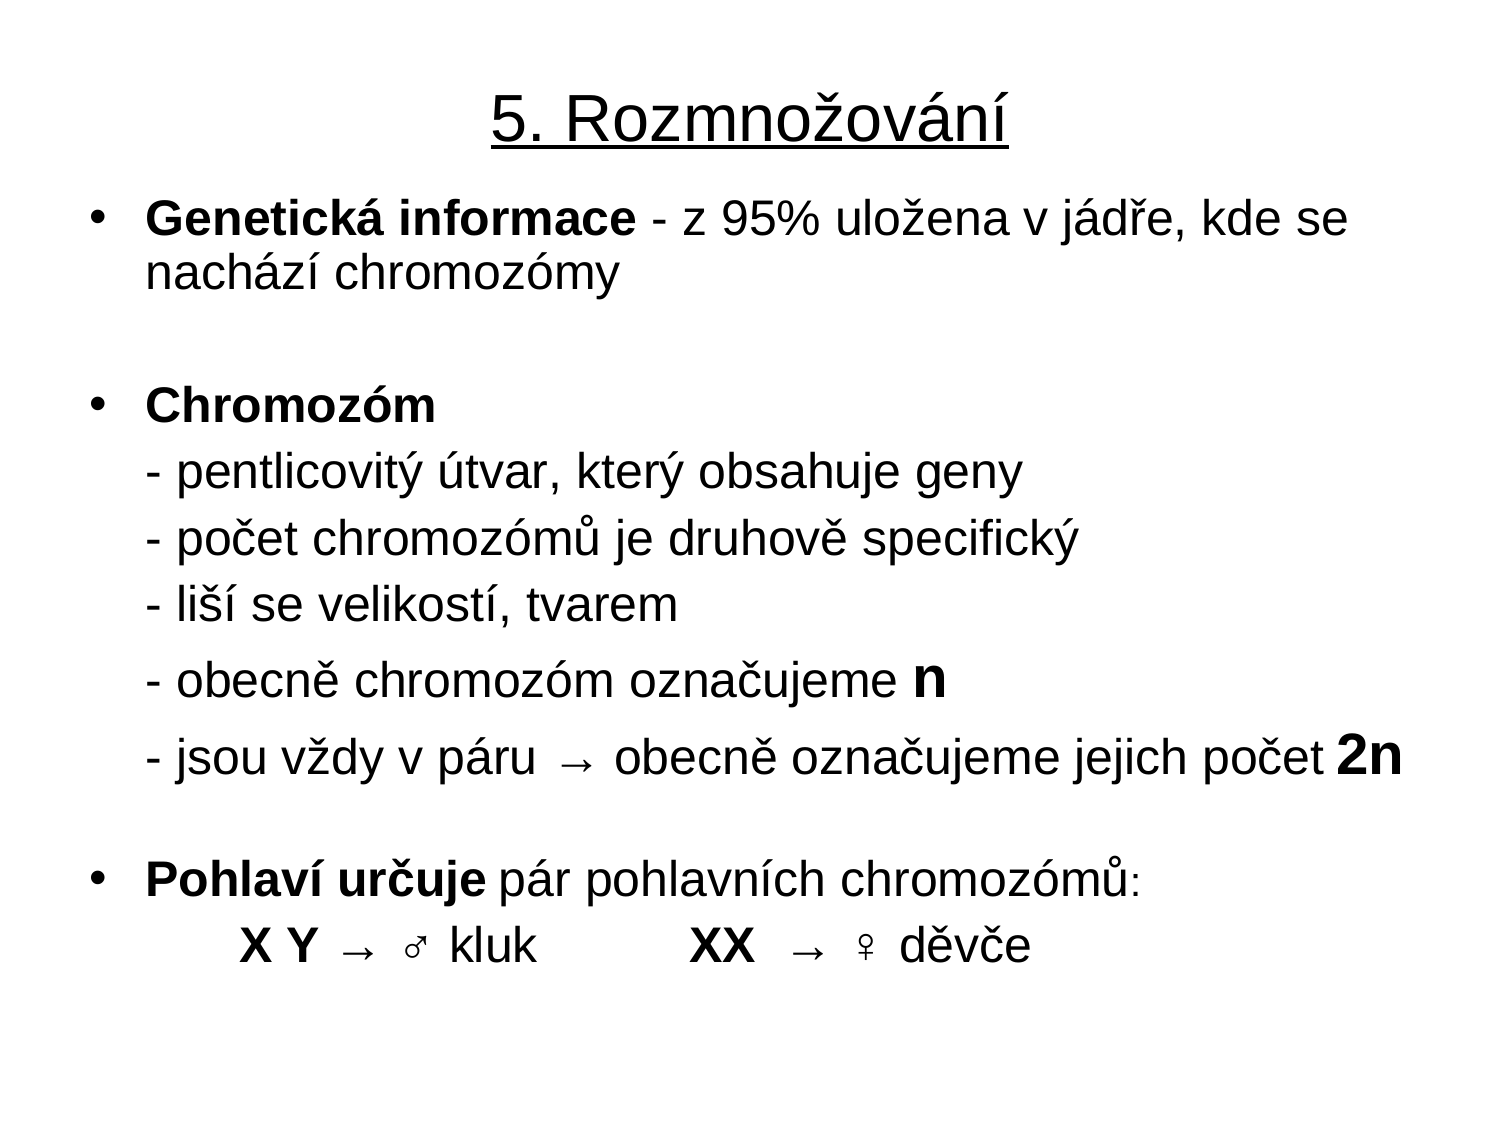

# 5. Rozmnožování
Genetická informace - z 95% uložena v jádře, kde se nachází chromozómy
Chromozóm
	- pentlicovitý útvar, který obsahuje geny
	- počet chromozómů je druhově specifický
	- liší se velikostí, tvarem
	- obecně chromozóm označujeme n
	- jsou vždy v páru → obecně označujeme jejich počet 2n
Pohlaví určuje pár pohlavních chromozómů:
		X Y → ♂ kluk		XX → ♀ děvče